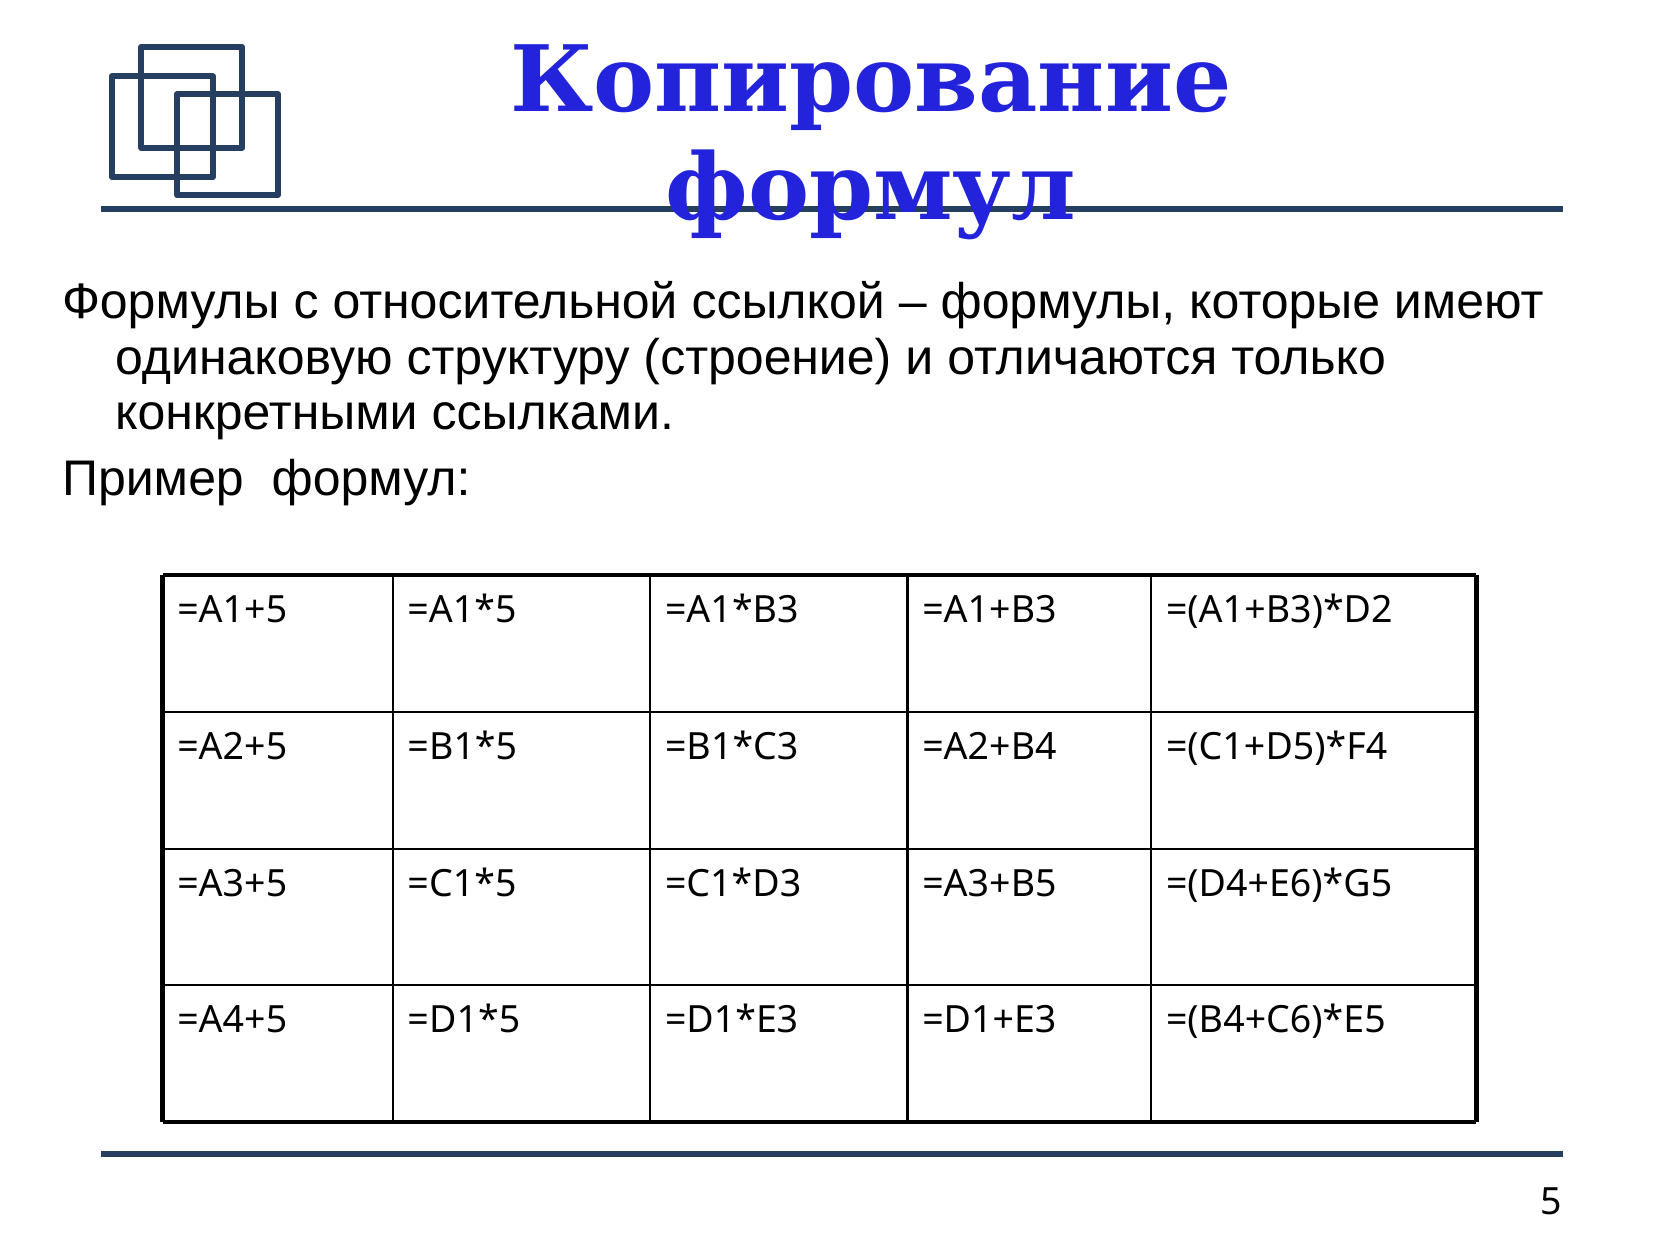

Копирование формул
Формулы с относительной ссылкой – формулы, которые имеют одинаковую структуру (строение) и отличаются только конкретными ссылками.
Пример формул:
=А1+5
=А1*5
=А1*B3
=A1+B3
=(A1+B3)*D2
=А2+5
=B1*5
=B1*C3
=A2+B4
=(C1+D5)*F4
=А3+5
=C1*5
=C1*D3
=A3+B5
=(D4+E6)*G5
=А4+5
=D1*5
=D1*E3
=D1+E3
=(B4+C6)*E5